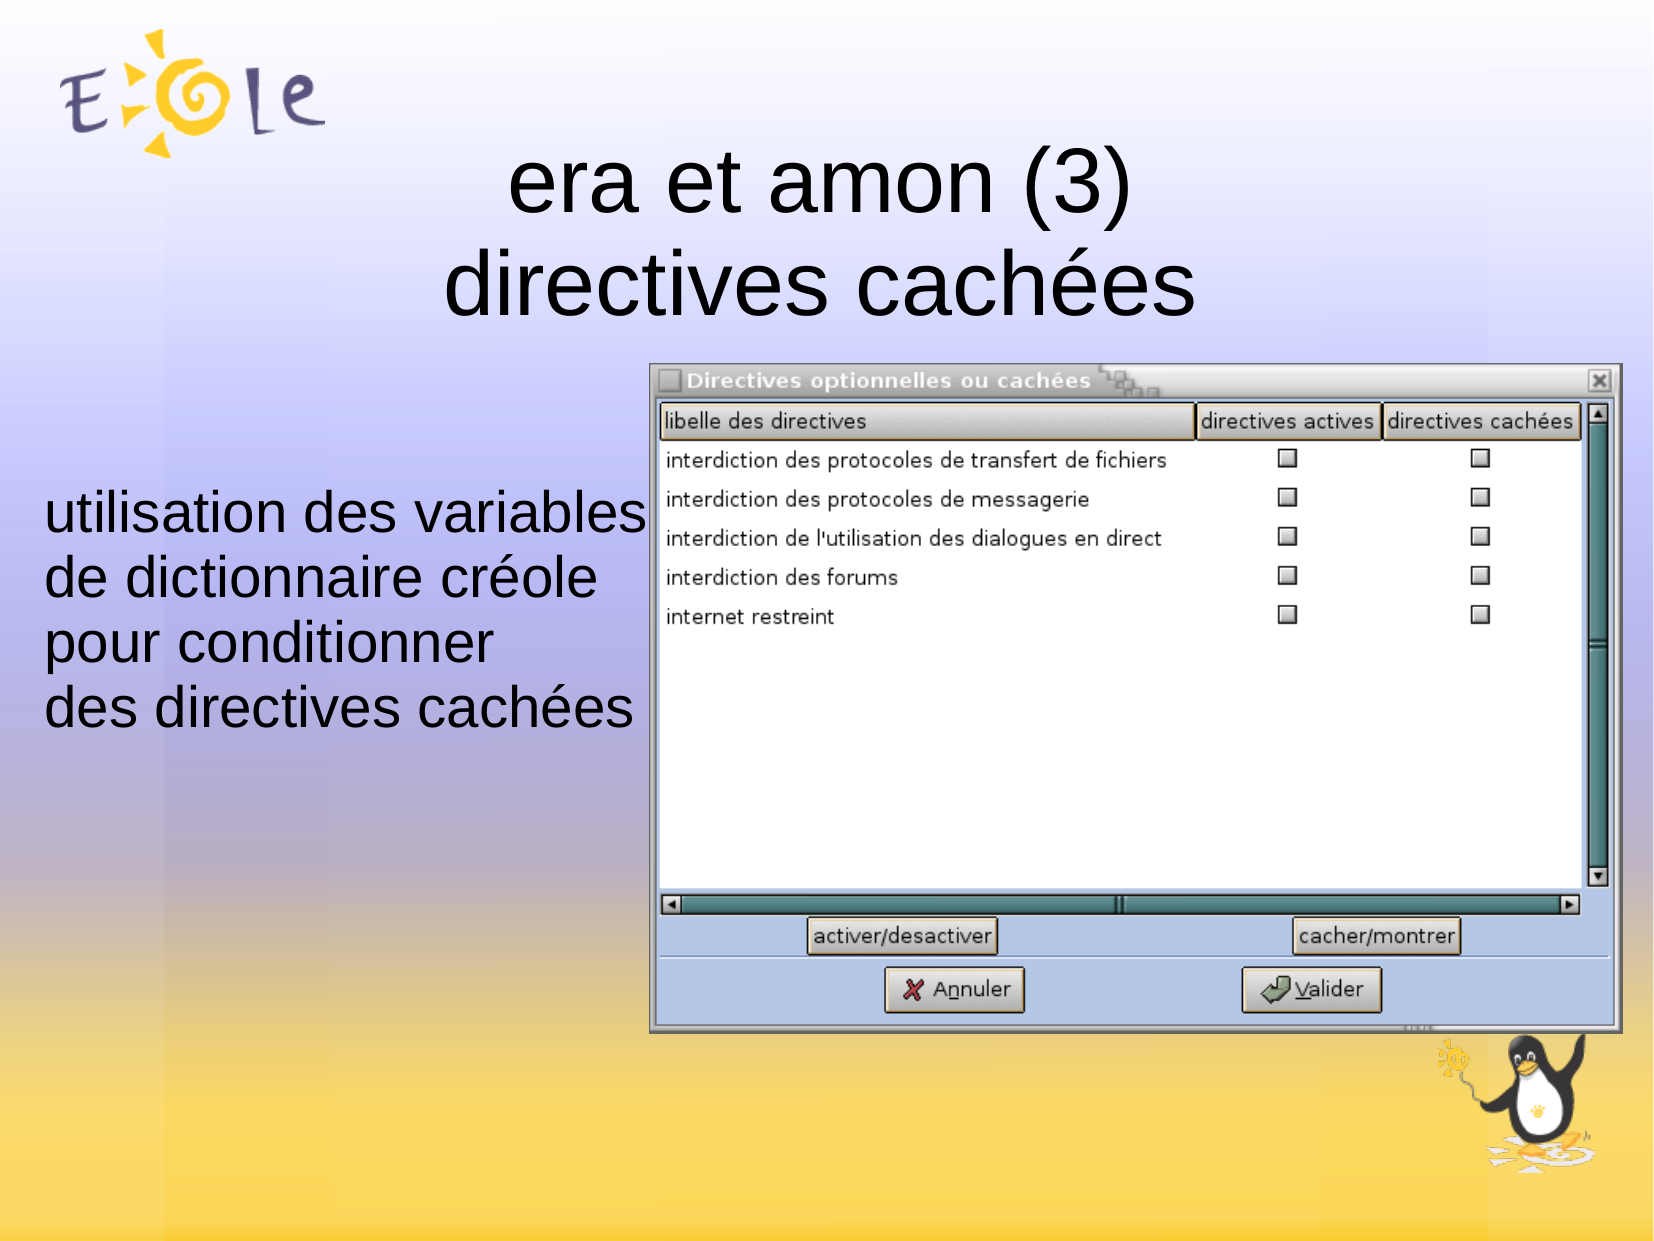

# era et amon (3) directives cachées
utilisation des variables
de dictionnaire créole
pour conditionner
des directives cachées